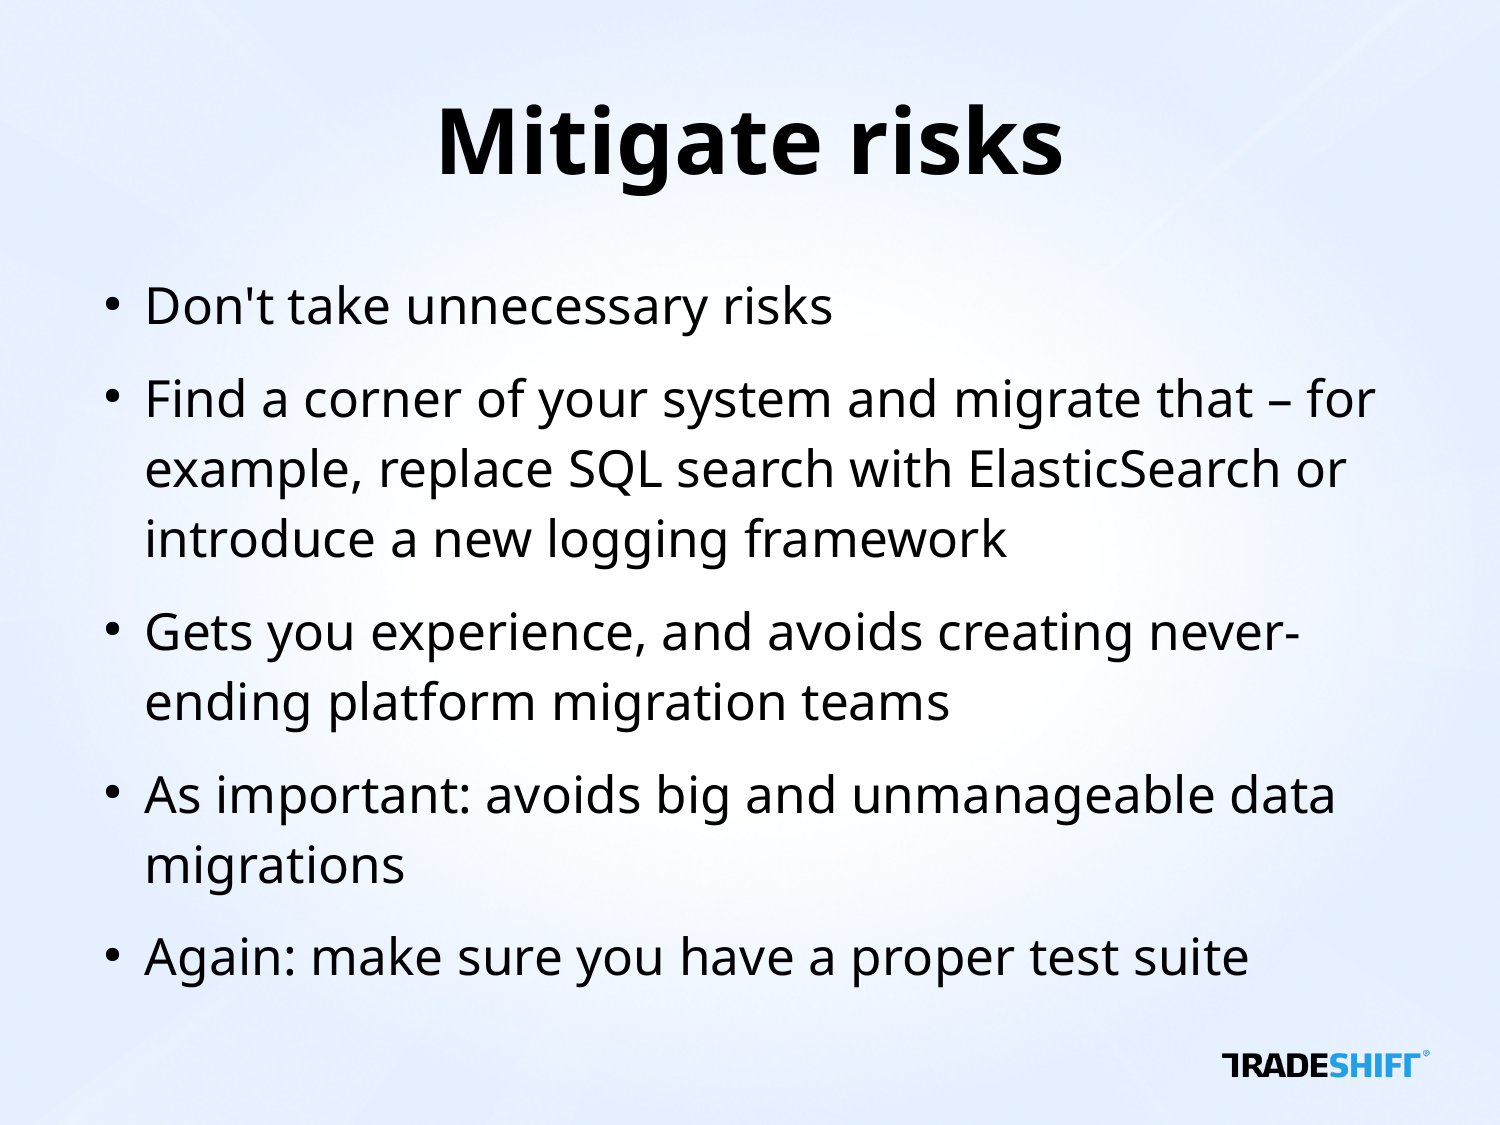

# Mitigate risks
Don't take unnecessary risks
Find a corner of your system and migrate that – for example, replace SQL search with ElasticSearch or introduce a new logging framework
Gets you experience, and avoids creating never-ending platform migration teams
As important: avoids big and unmanageable data migrations
Again: make sure you have a proper test suite